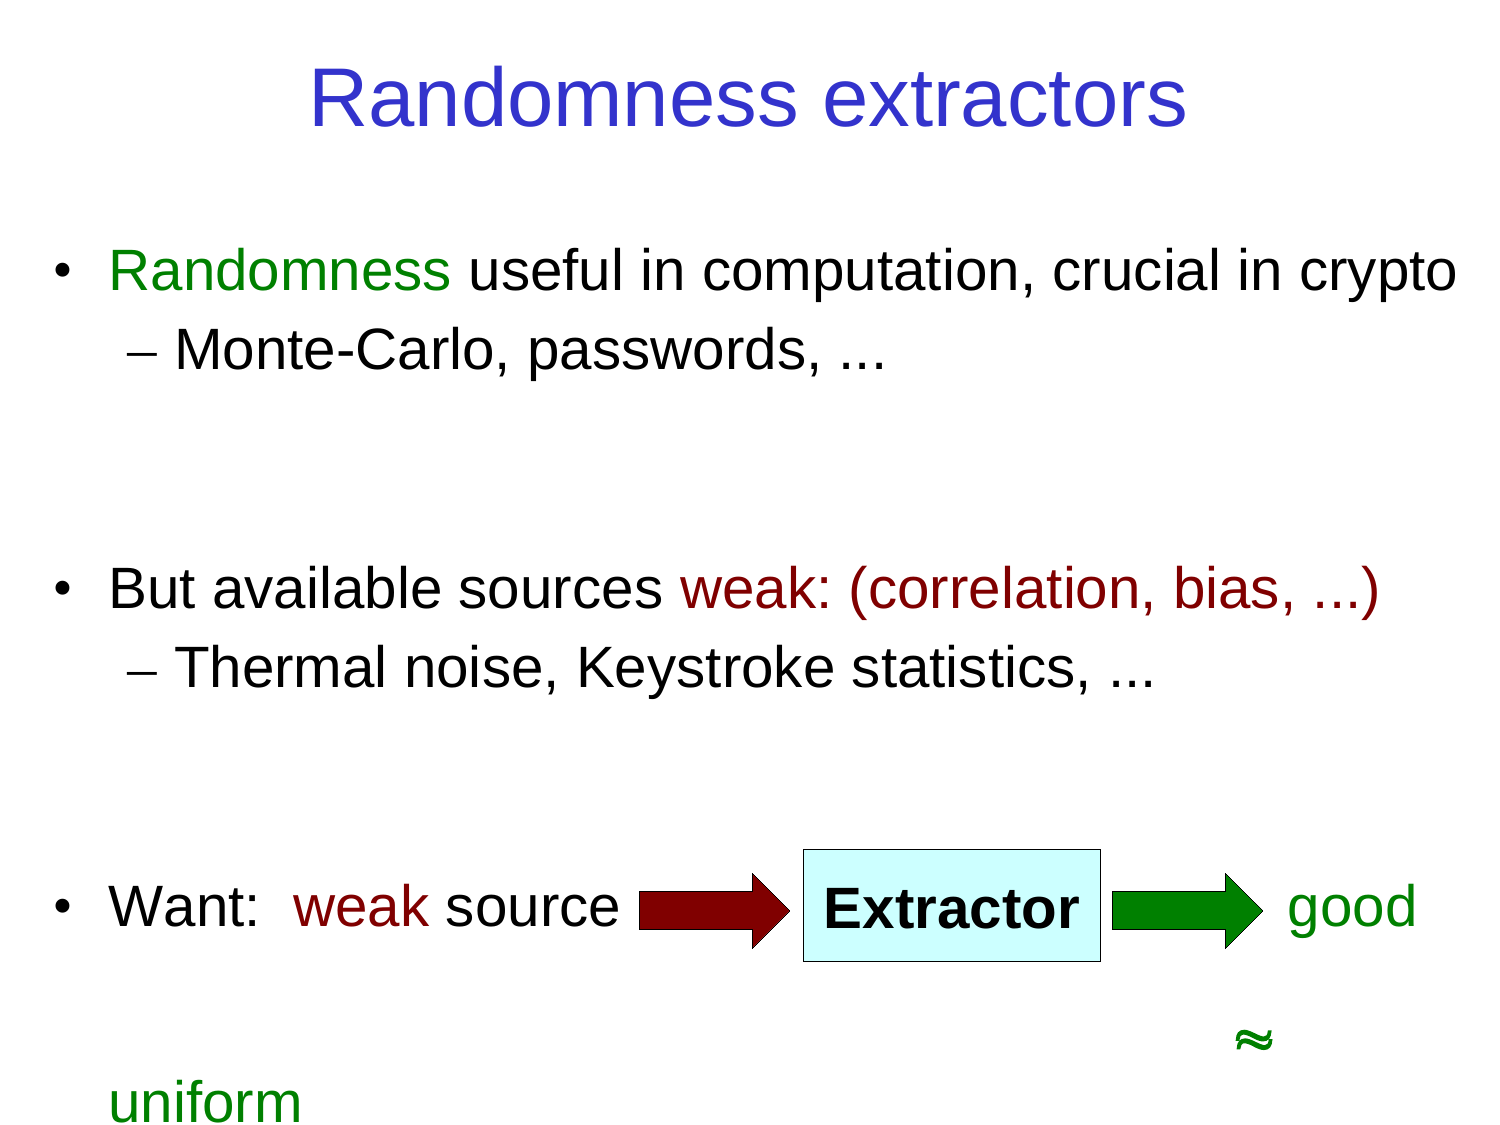

Randomness extractors
# Randomness useful in computation, crucial in crypto
Monte-Carlo, passwords, ...
But available sources weak: (correlation, bias, ...)
Thermal noise, Keystroke statistics, ...
Want: weak source good
  uniform
Extractor